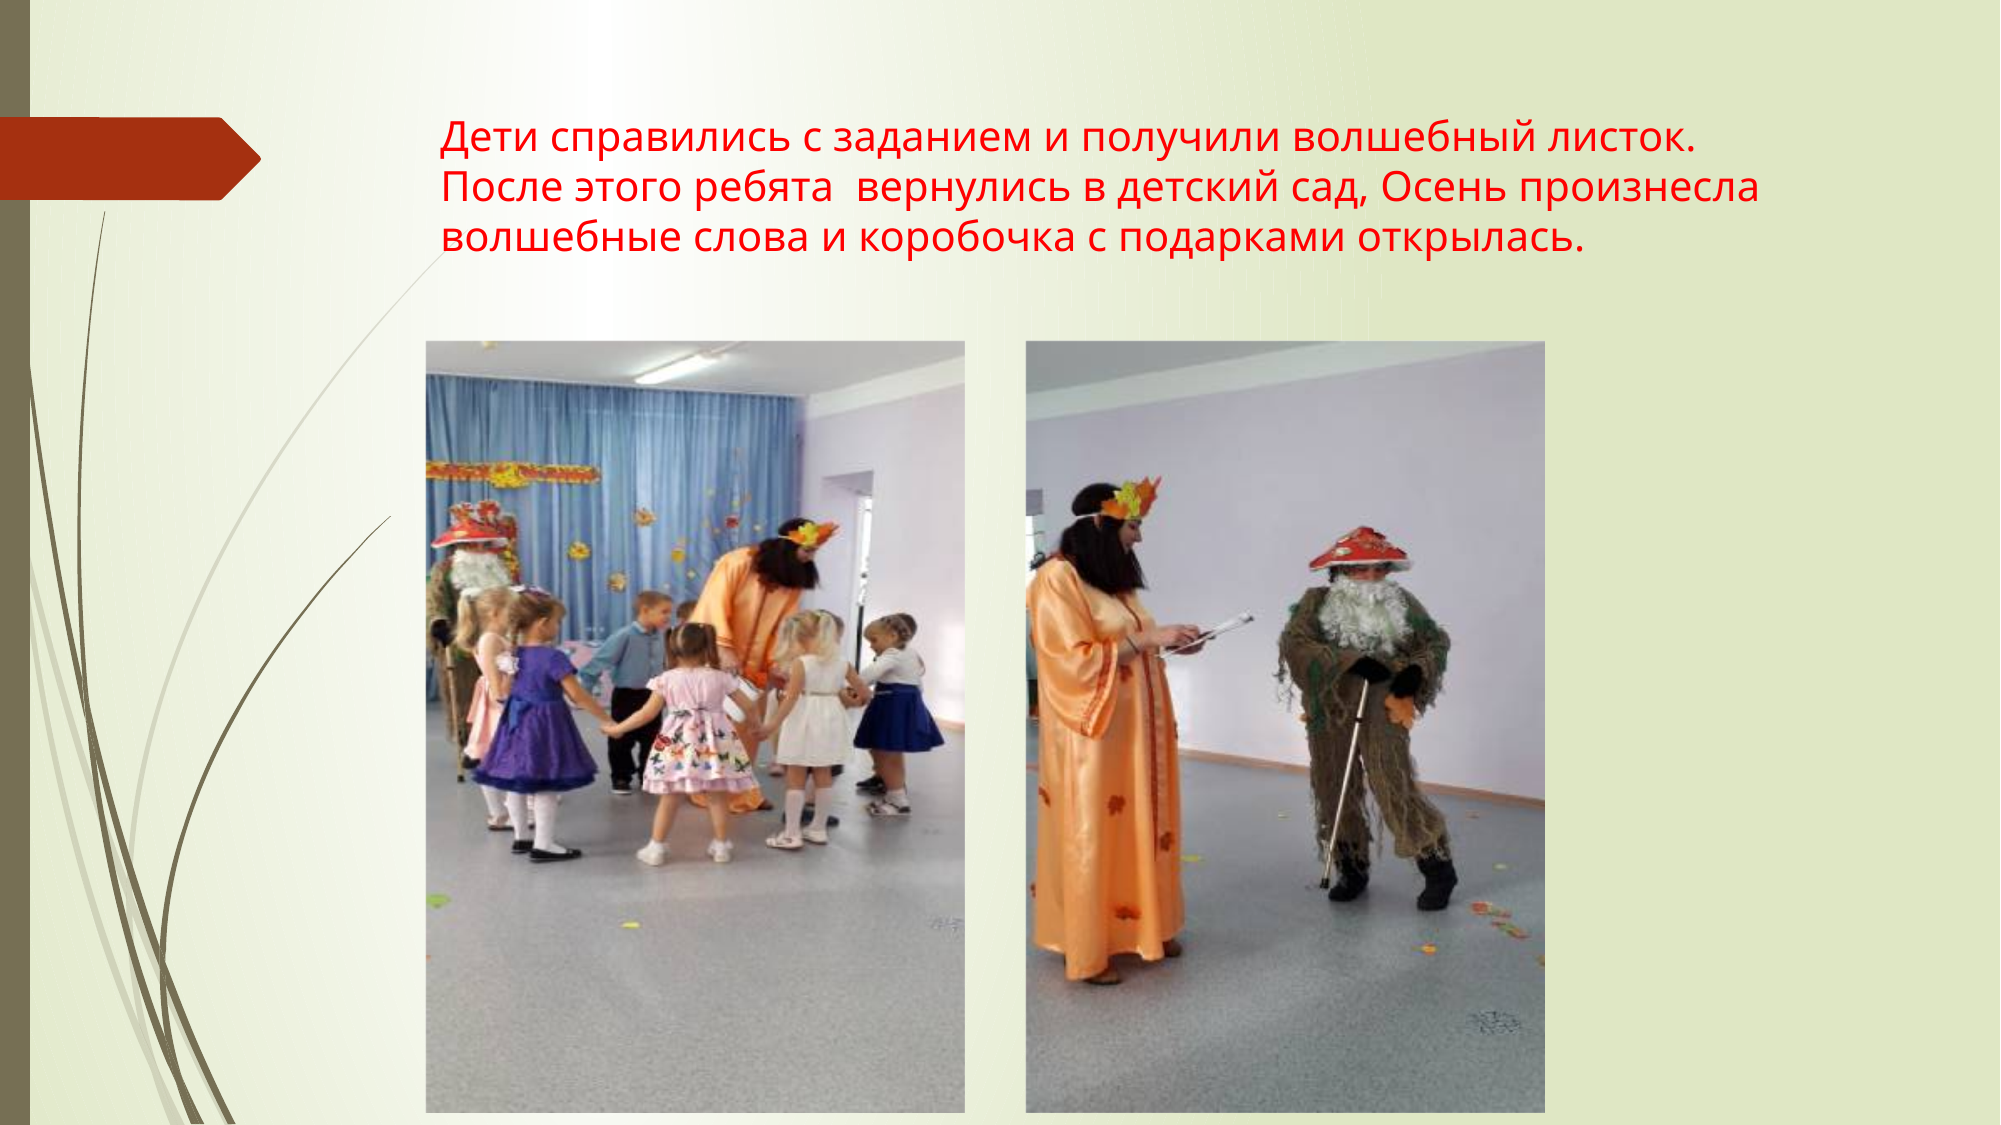

# Дети справились с заданием и получили волшебный листок. После этого ребята вернулись в детский сад, Осень произнесла волшебные слова и коробочка с подарками открылась.